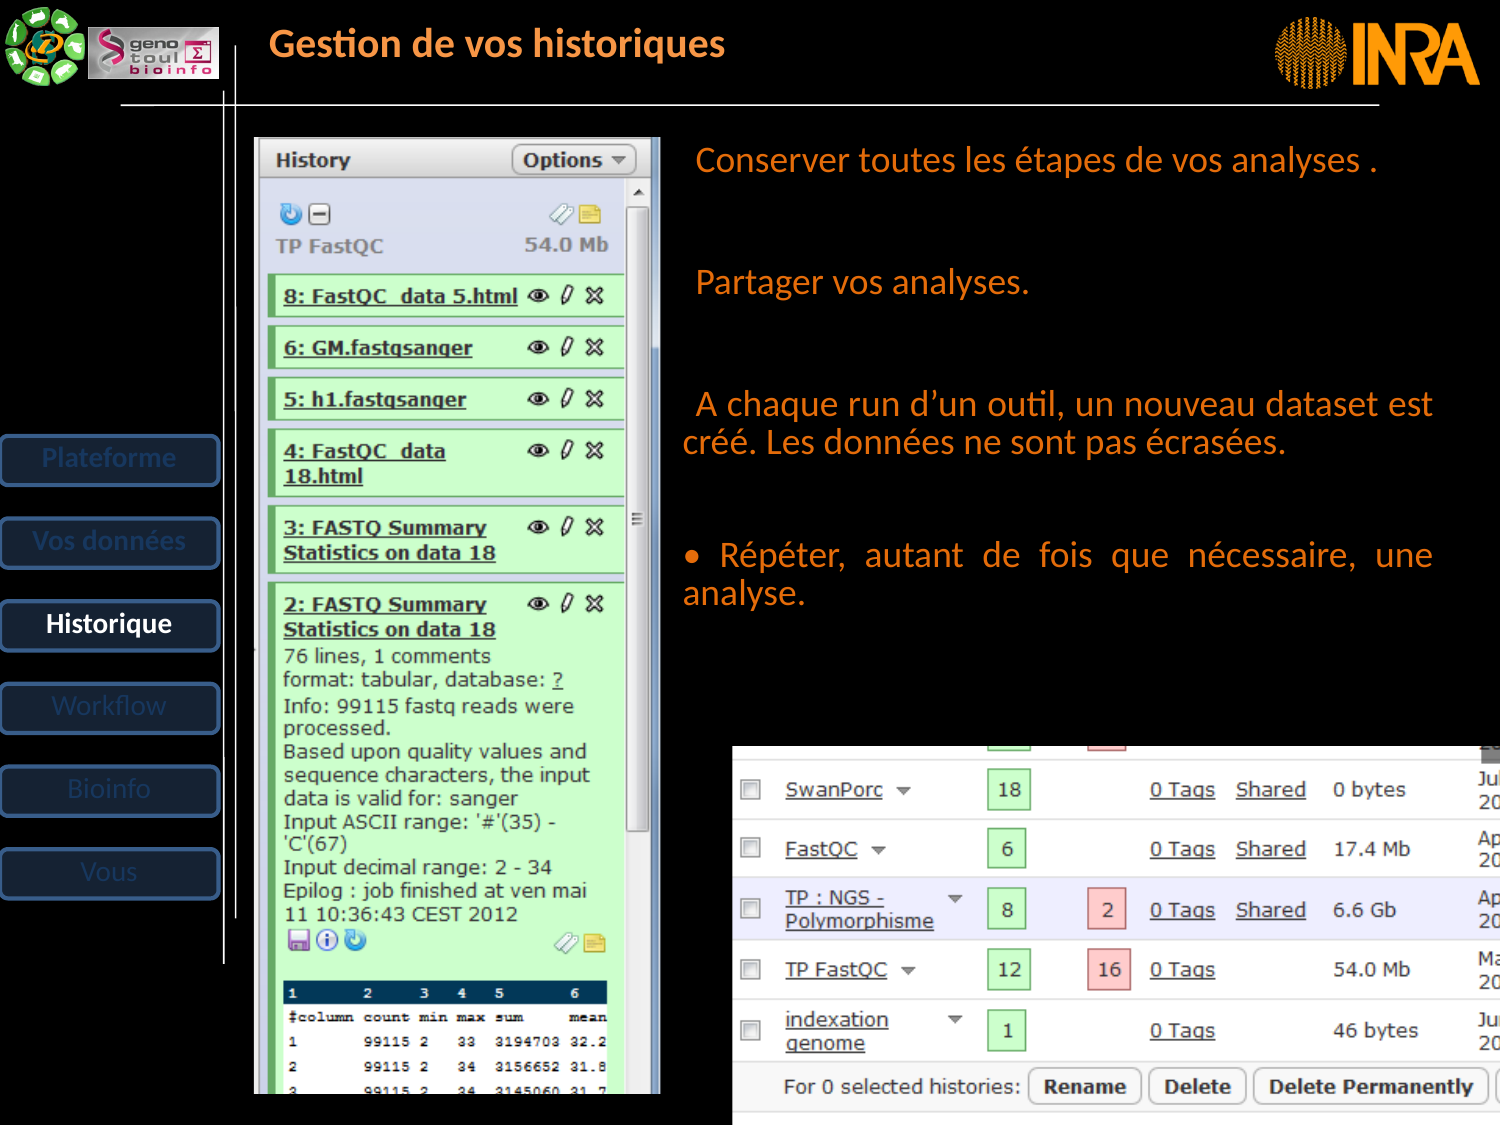

Gestion de vos historiques
Conserver toutes les étapes de vos analyses .
Partager vos analyses.
A chaque run d’un outil, un nouveau dataset est créé. Les données ne sont pas écrasées.
• Répéter, autant de fois que nécessaire, une analyse.
Plateforme
Vos données
Historique
Workflow
Bioinfo
Vous